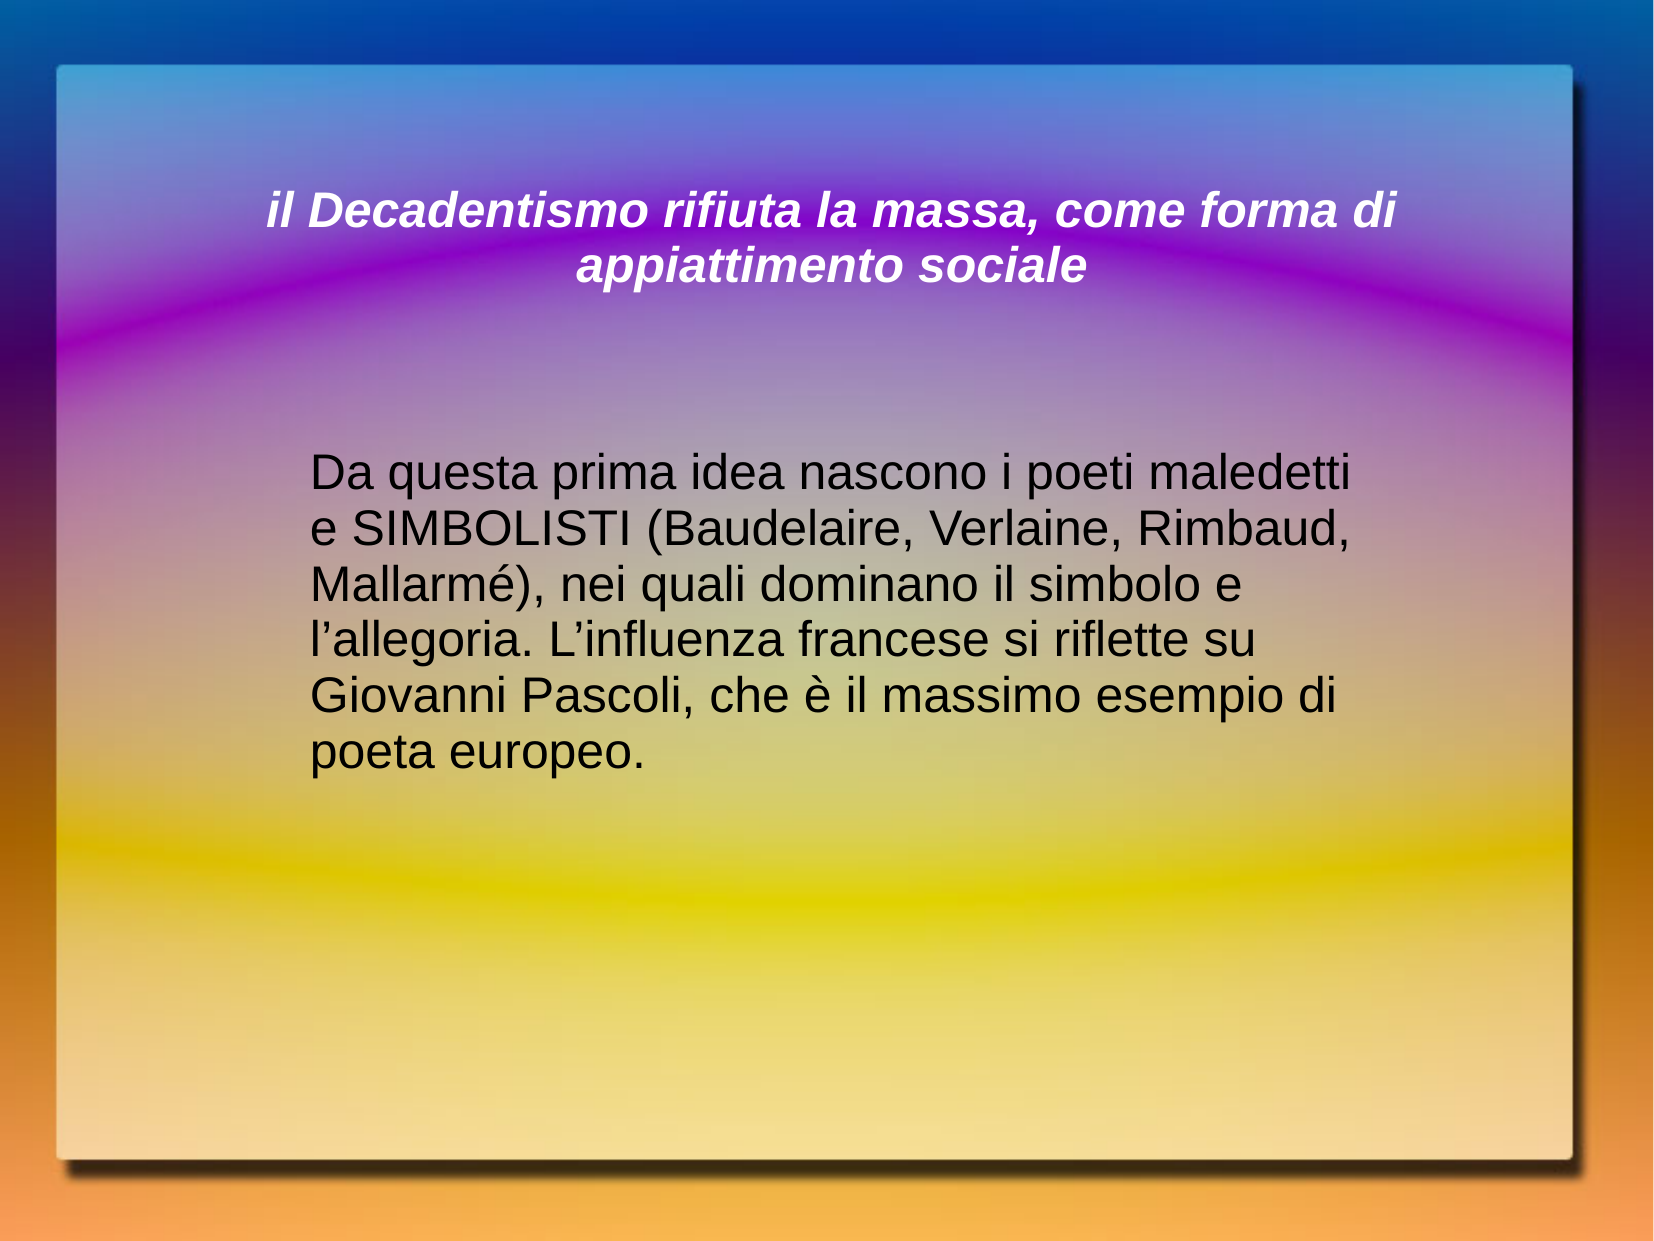

# il Decadentismo rifiuta la massa, come forma di appiattimento sociale
Da questa prima idea nascono i poeti maledetti e SIMBOLISTI (Baudelaire, Verlaine, Rimbaud, Mallarmé), nei quali dominano il simbolo e l’allegoria. L’influenza francese si riflette su Giovanni Pascoli, che è il massimo esempio di poeta europeo.